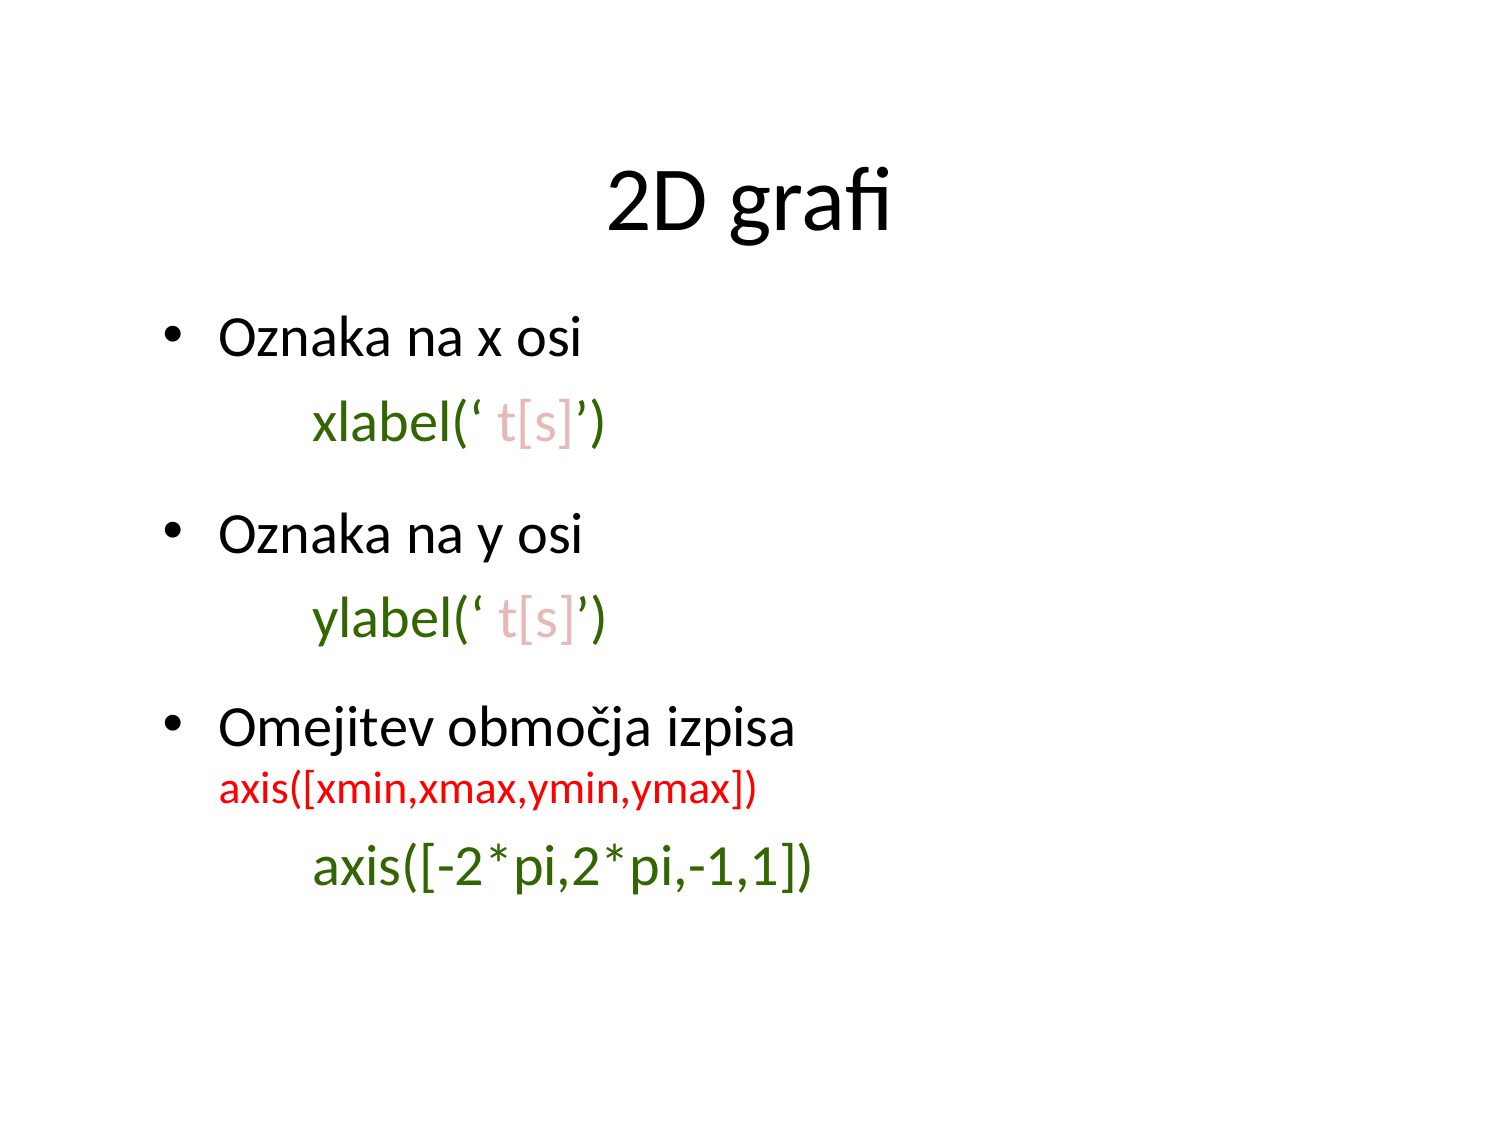

# 2D grafi
Oznaka na x osi
		xlabel(‘ t[s]’)
Oznaka na y osi
		ylabel(‘ t[s]’)
Omejitev območja izpisa 	axis([xmin,xmax,ymin,ymax])
		axis([-2*pi,2*pi,-1,1])